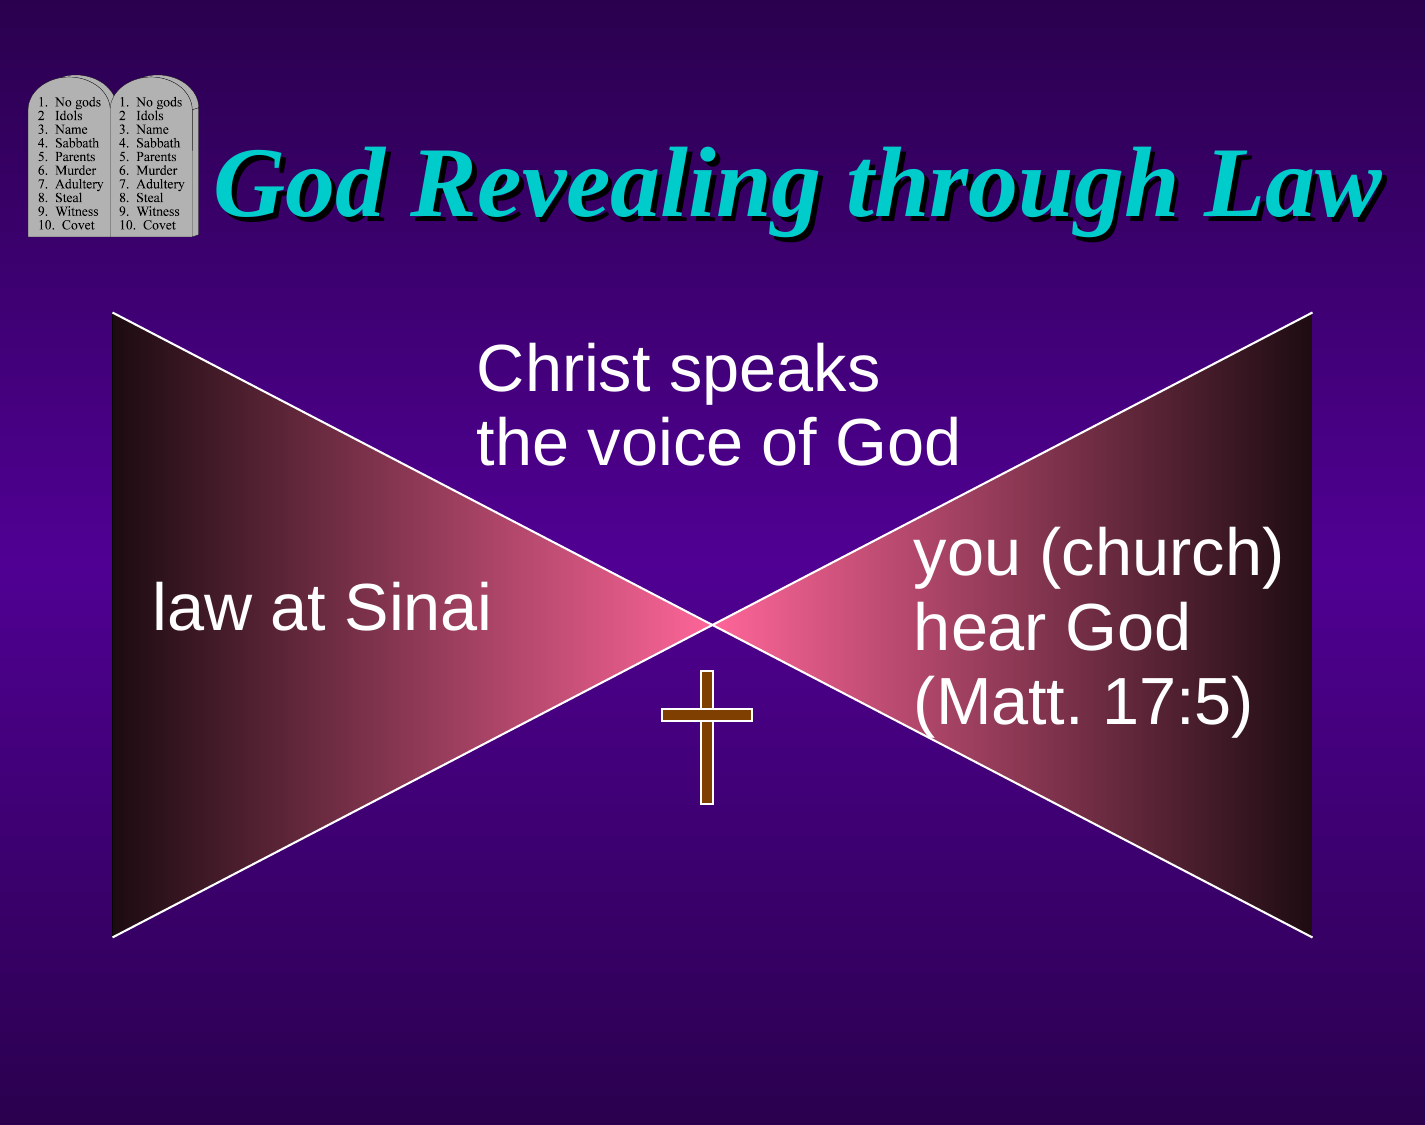

# God Revealing through Law
Christ speaks the voice of God
you (church) hear God
(Matt. 17:5)
law at Sinai